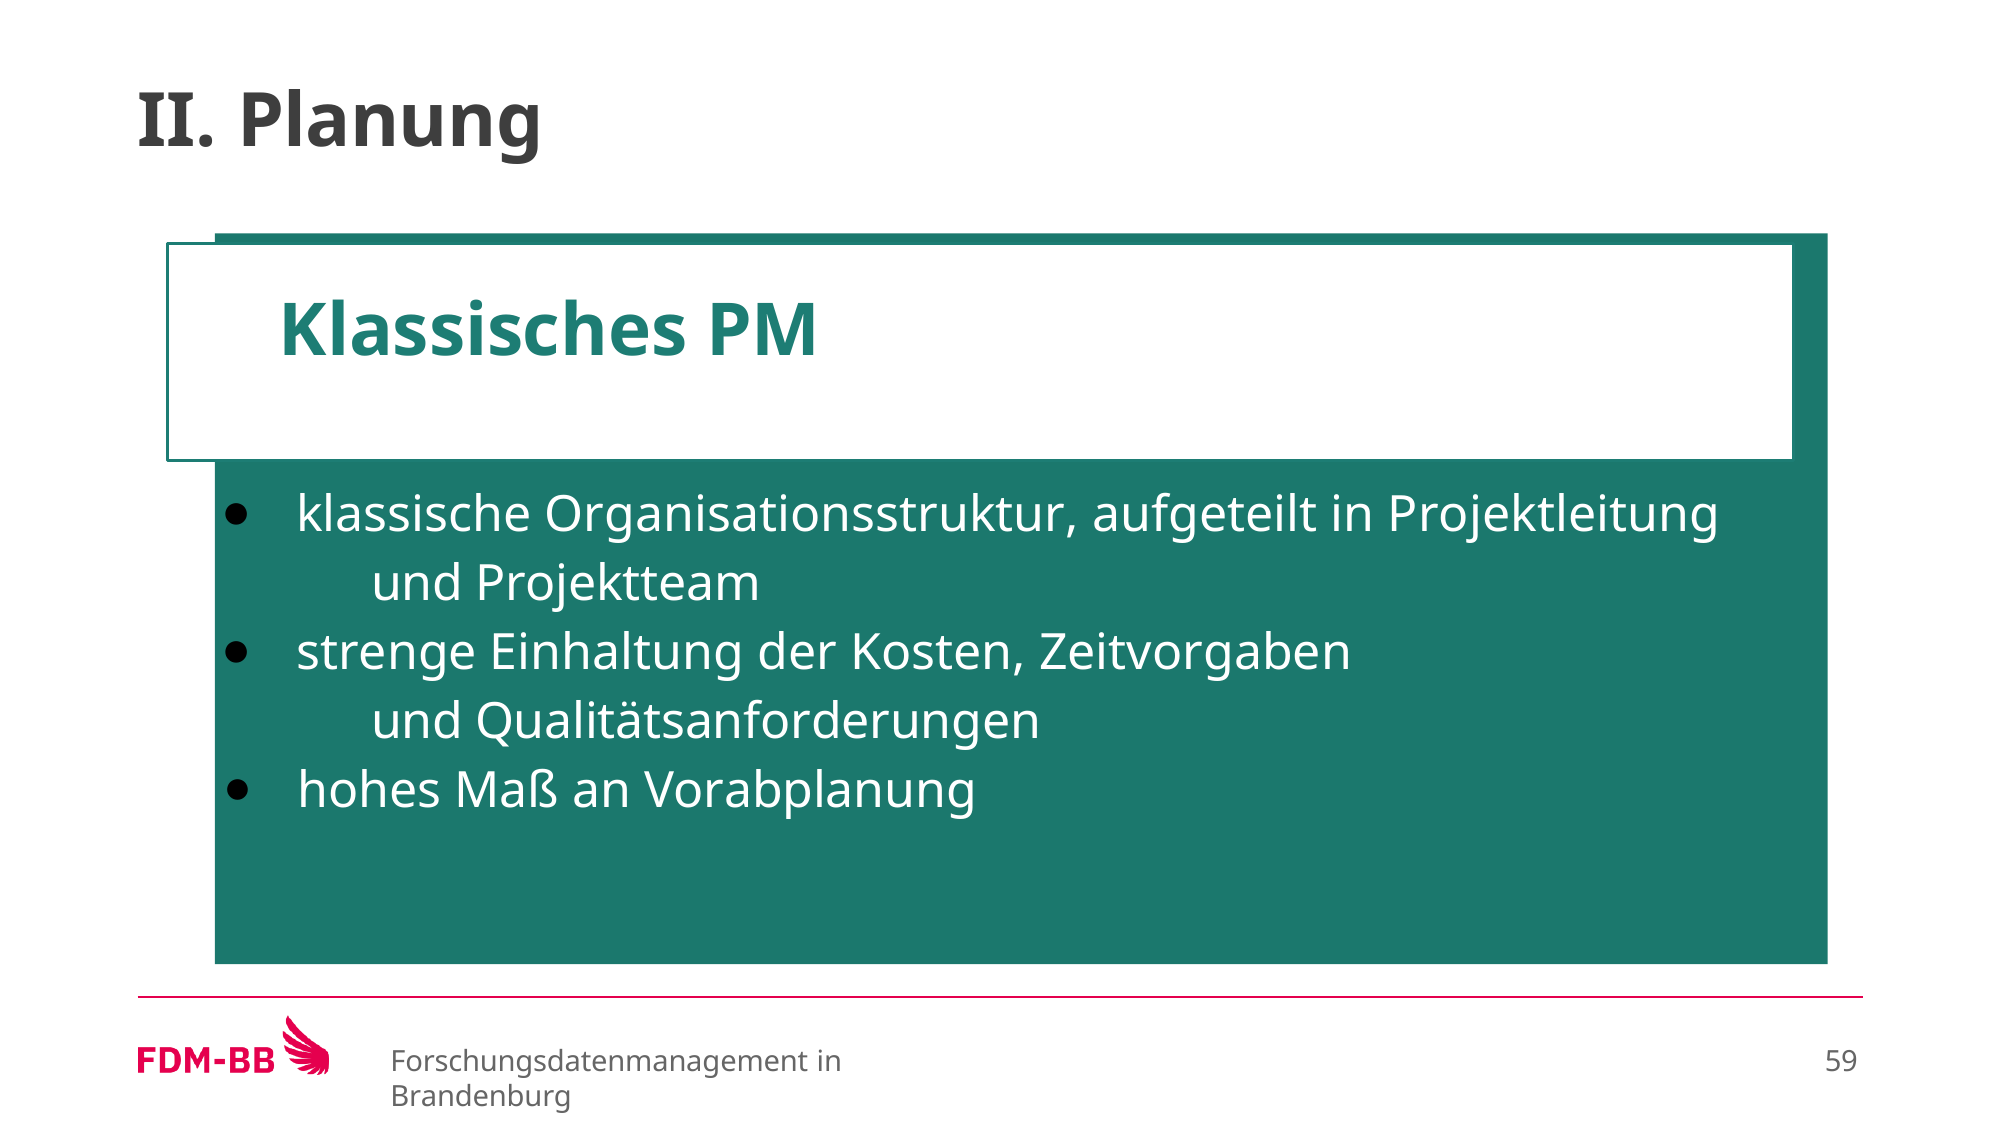

# II. Planung
Klassisches PM
ZIEL
klassische Organisationsstruktur, aufgeteilt in Projektleitung und Projektteam
strenge Einhaltung der Kosten, Zeitvorgaben und Qualitätsanforderungen
hohes Maß an Vorabplanung
Forschungsdatenmanagement in Brandenburg
59